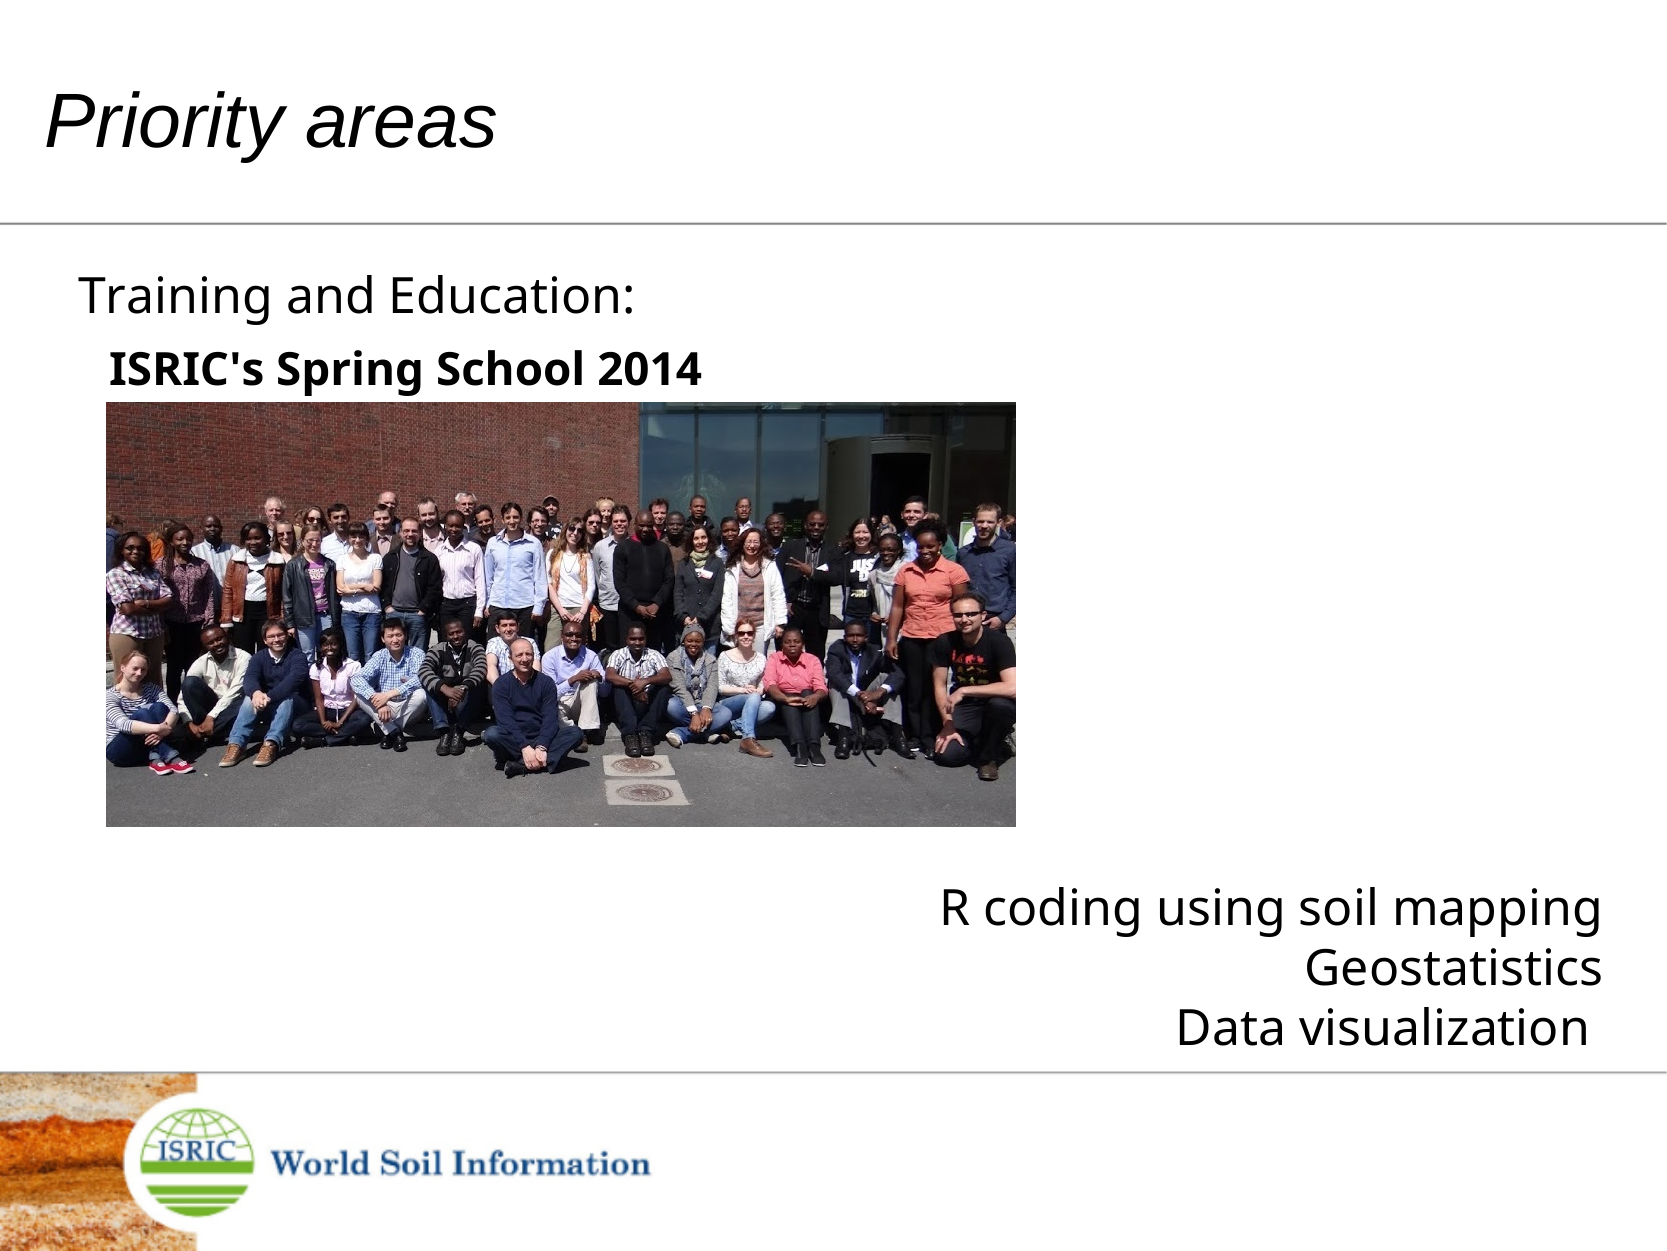

Priority areas
Training and Education:
ISRIC's Spring School 2014
R coding using soil mapping
Geostatistics
Data visualization
#